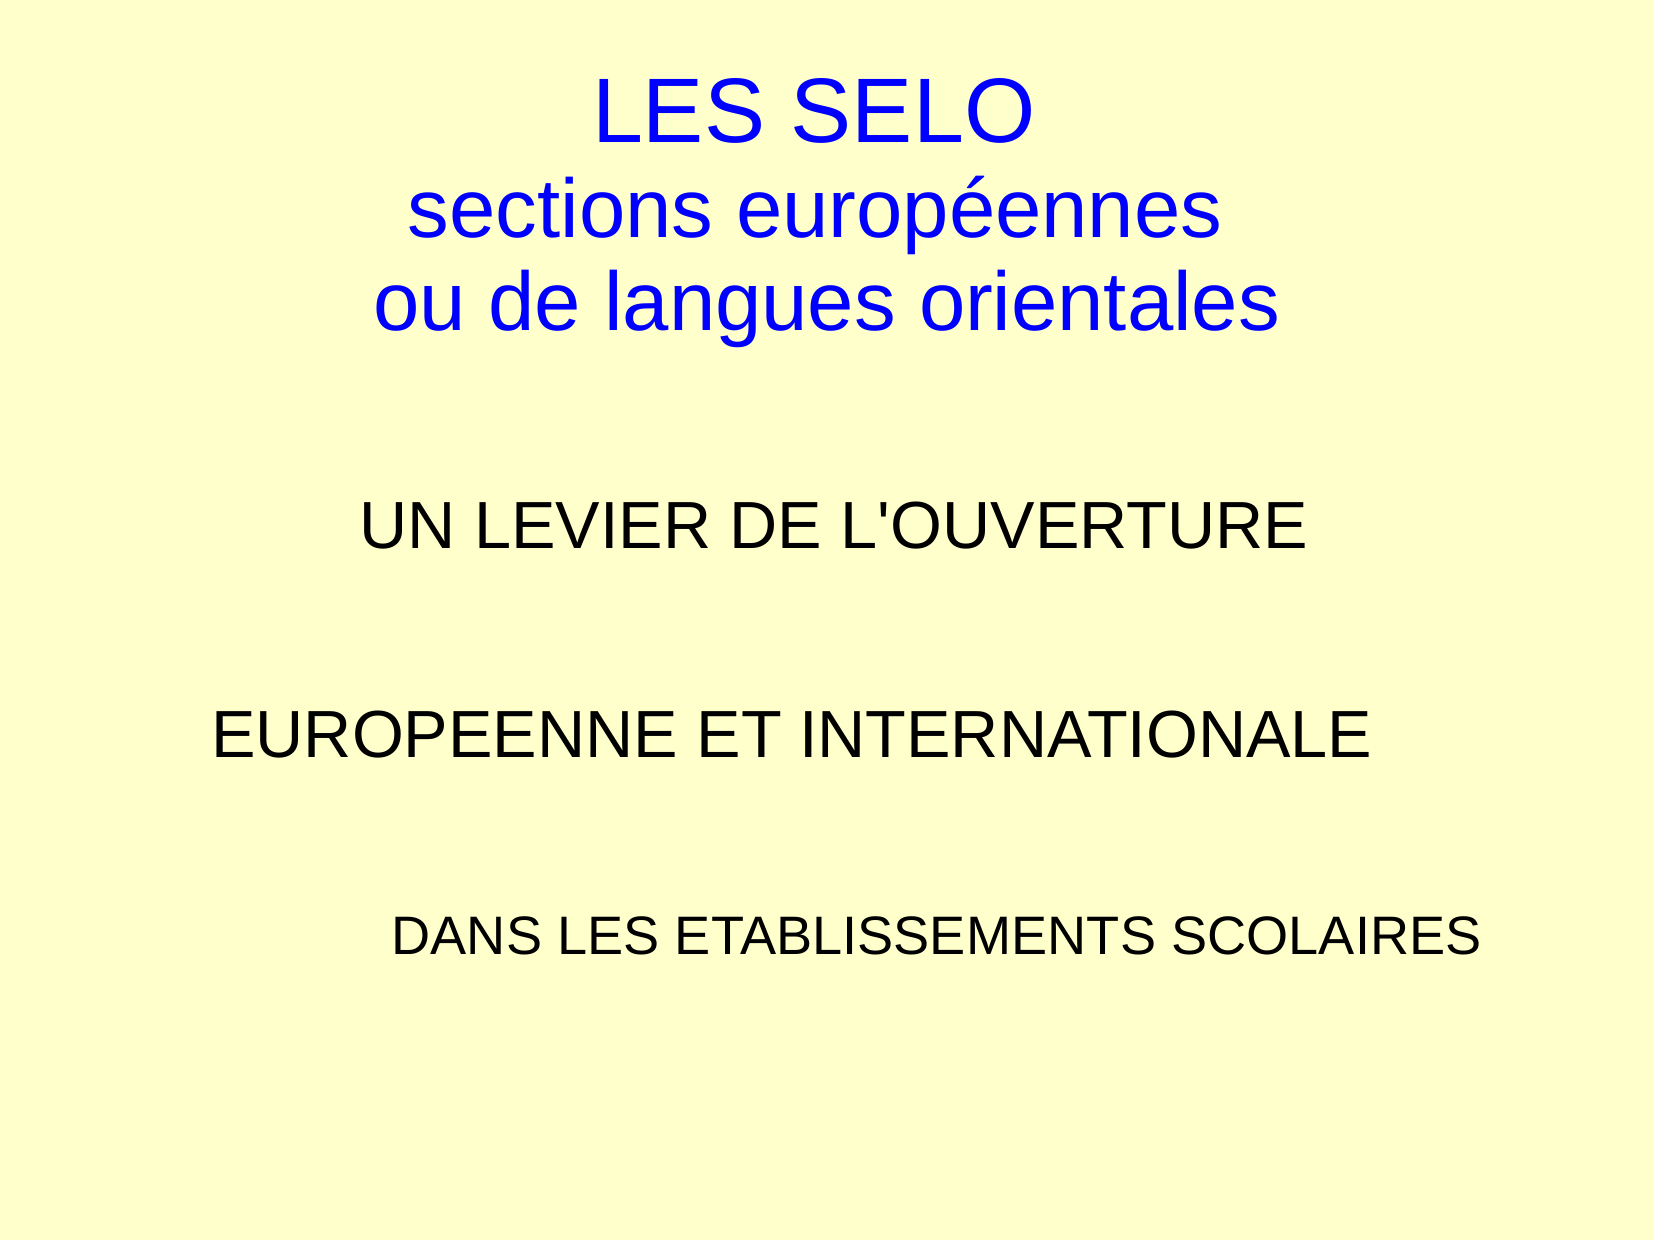

# LES SELO sections européennes ou de langues orientales
 UN LEVIER DE L'OUVERTURE
 EUROPEENNE ET INTERNATIONALE
 DANS LES ETABLISSEMENTS SCOLAIRES